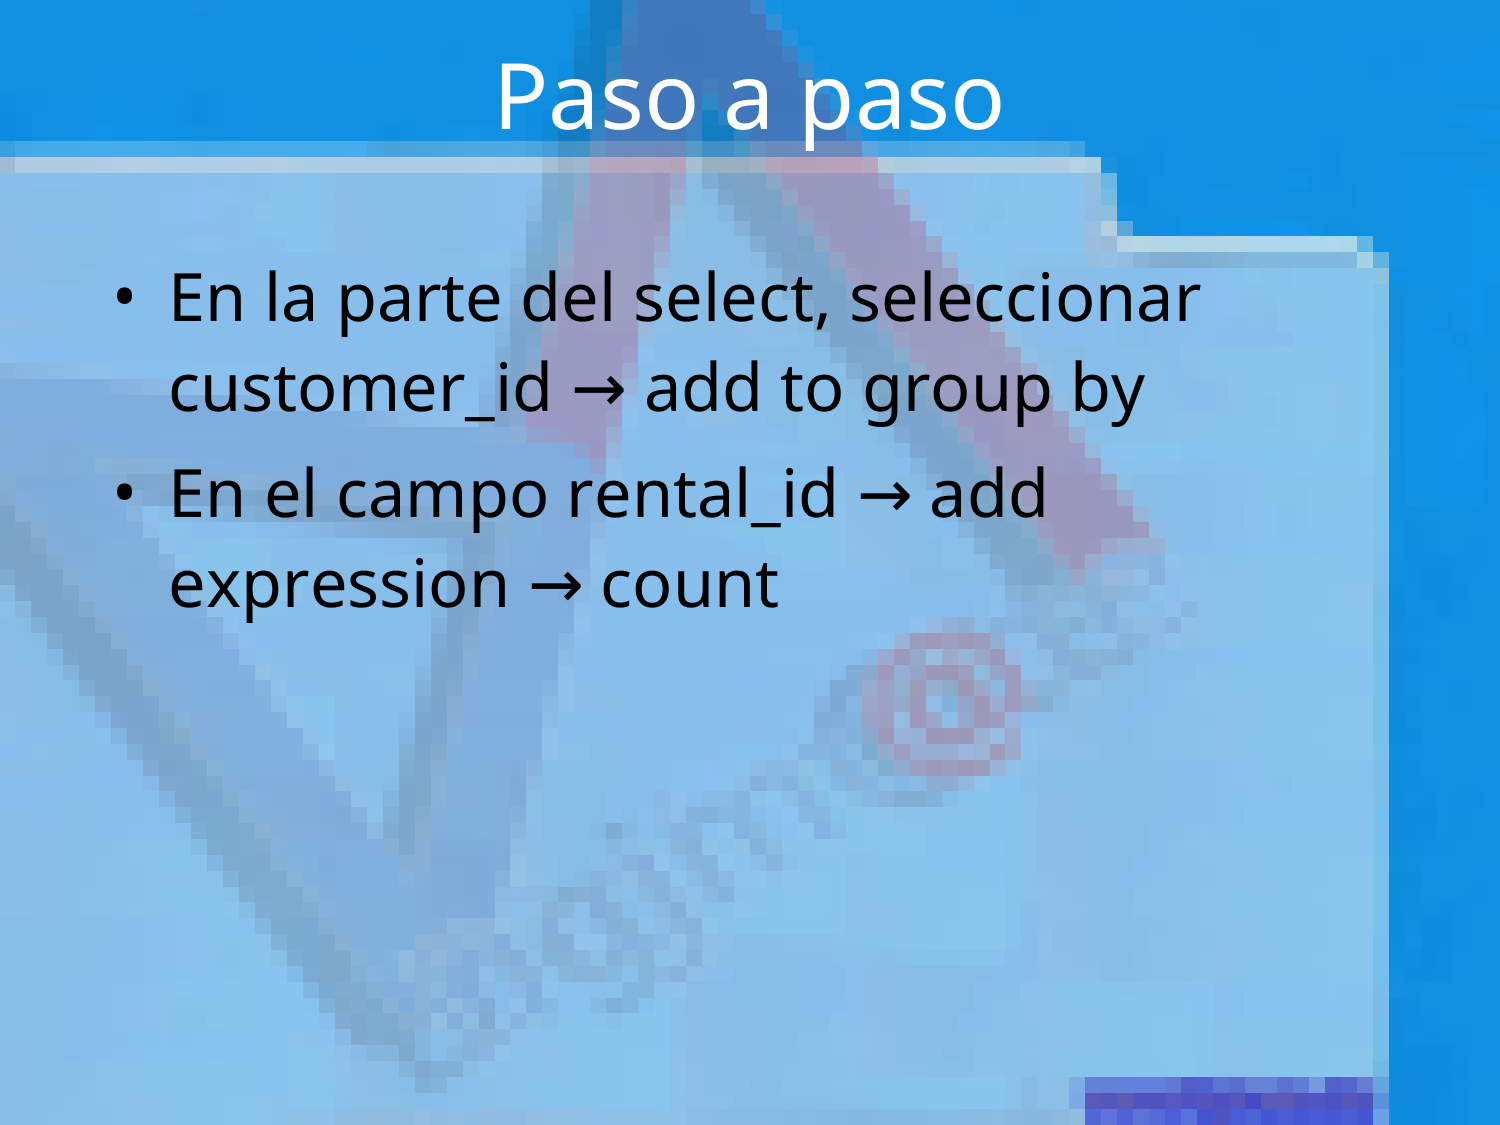

# Paso a paso
En la parte del select, seleccionar customer_id → add to group by
En el campo rental_id → add expression → count